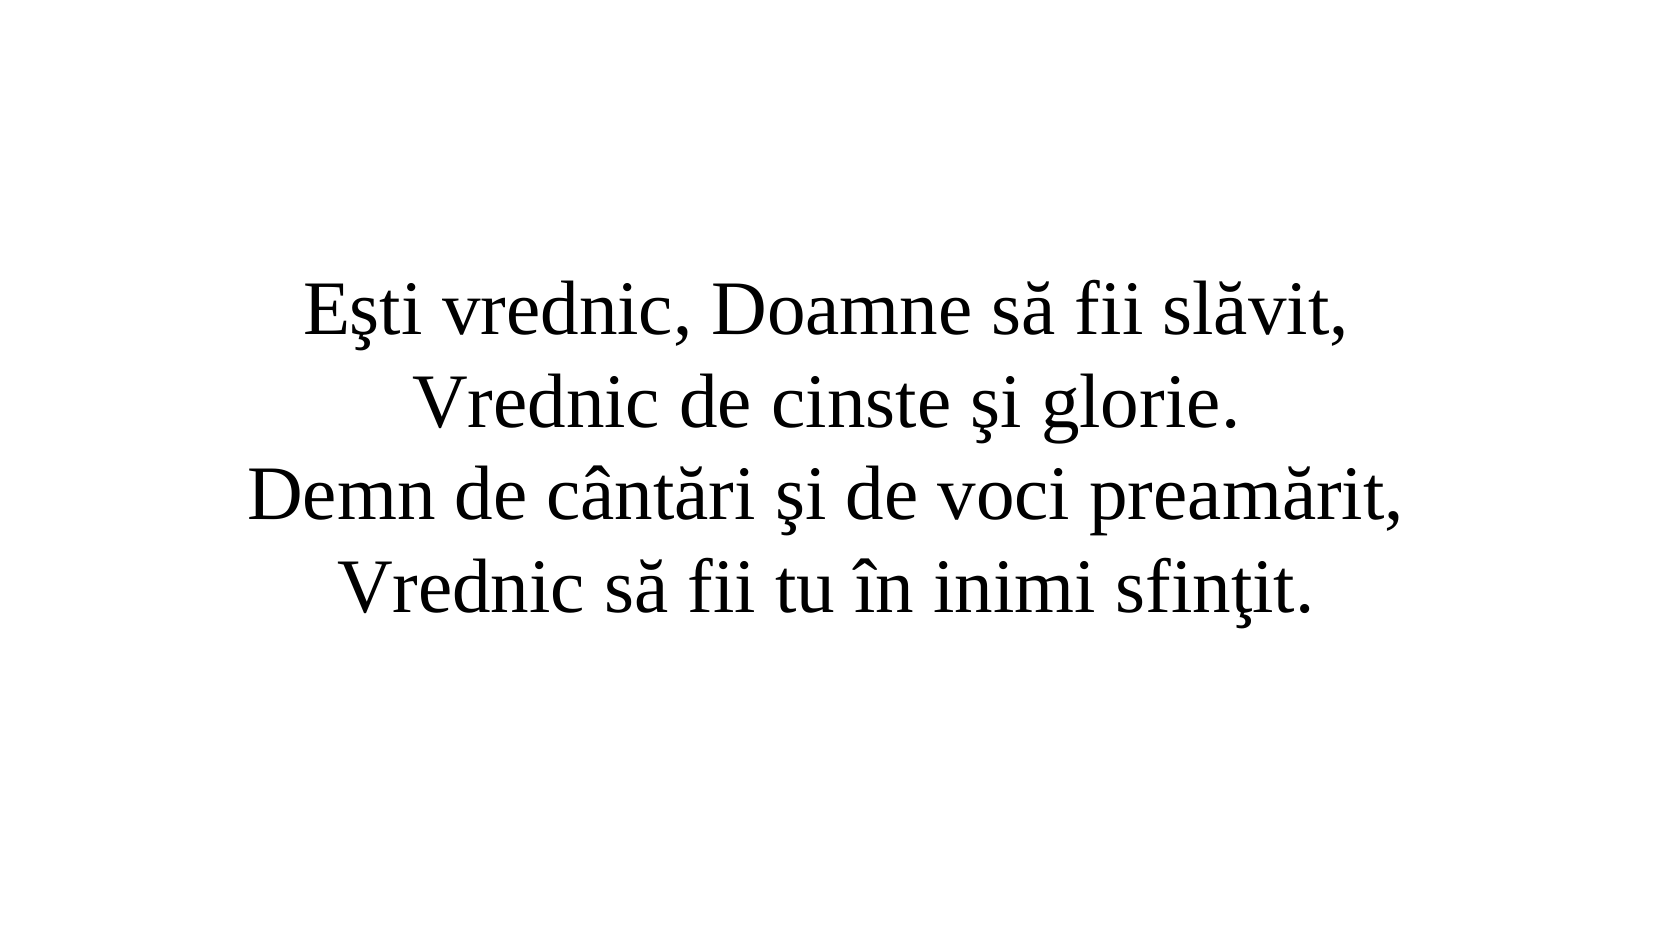

# Eşti vrednic, Doamne să fii slăvit,
Vrednic de cinste şi glorie.
Demn de cântări şi de voci preamărit,
Vrednic să fii tu în inimi sfinţit.